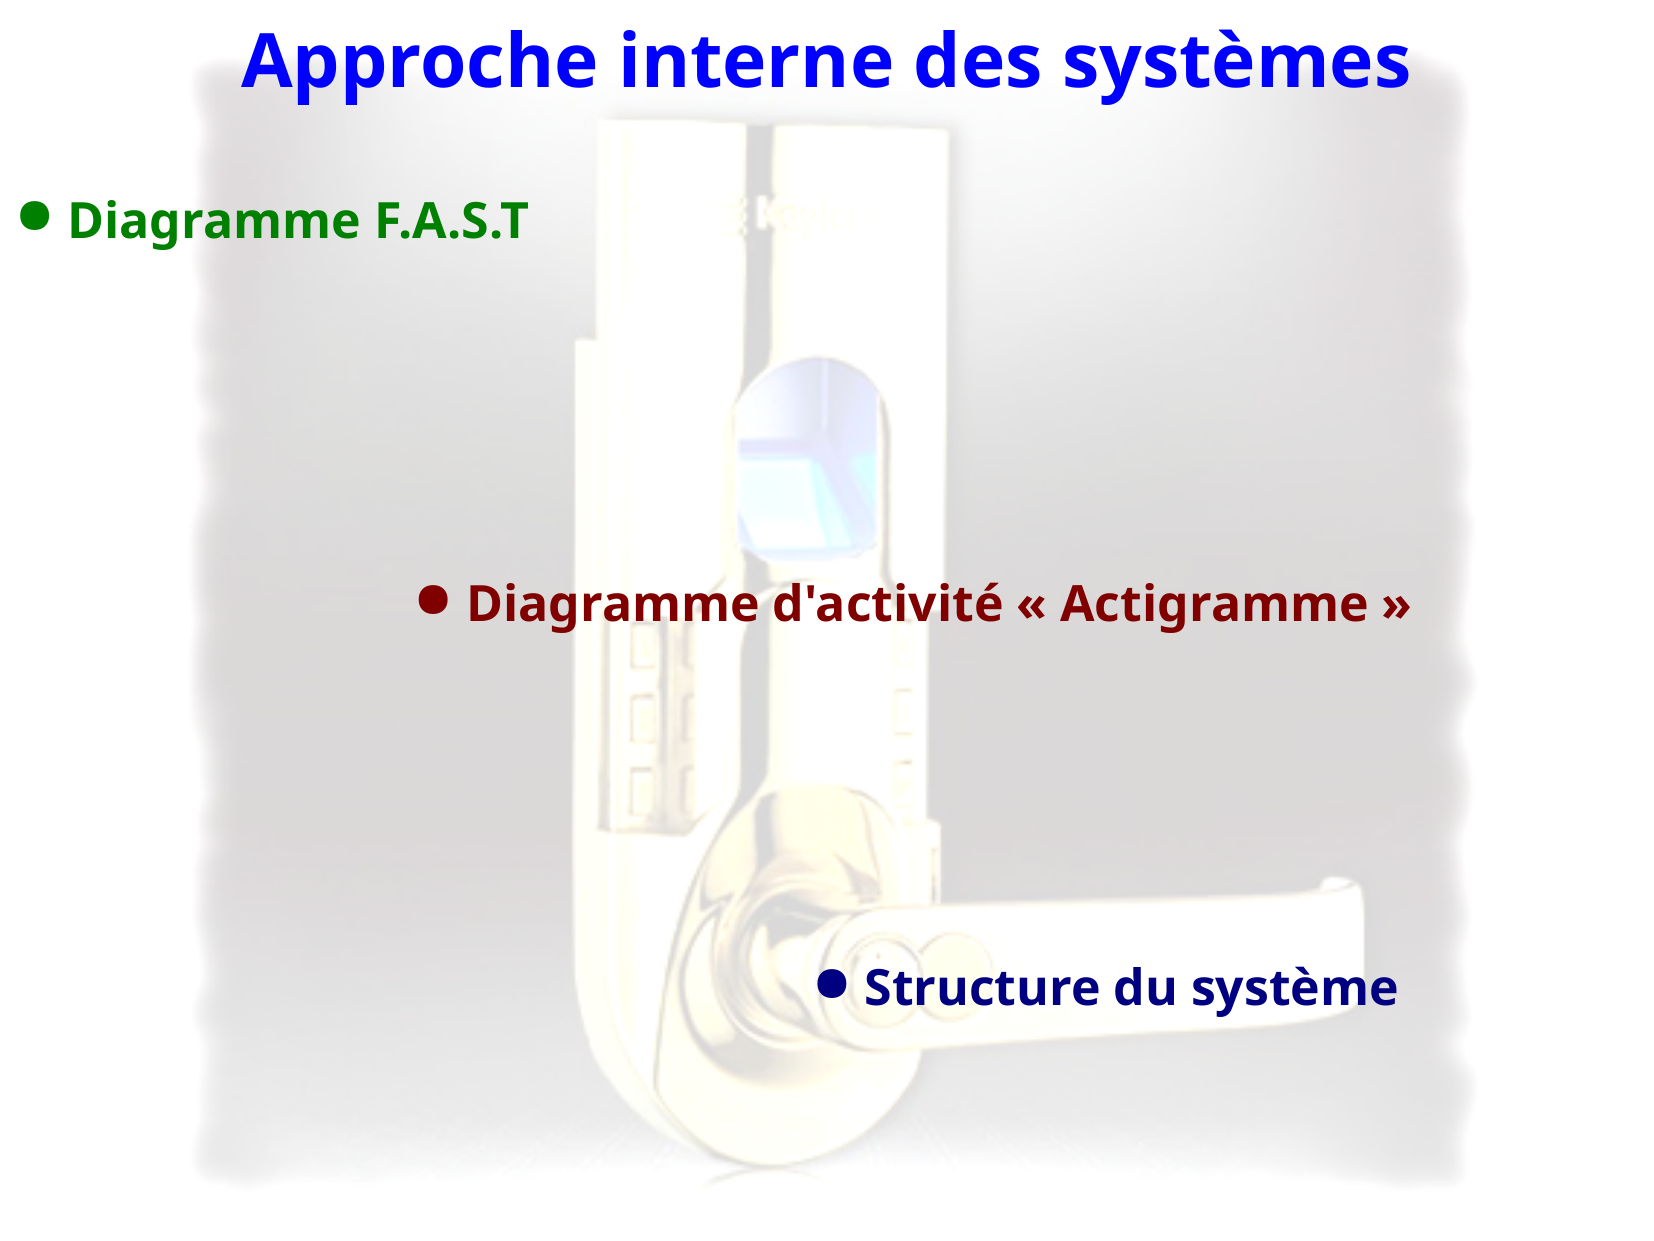

Diagramme F.A.S.T
 Diagramme d'activité « Actigramme »
 Structure du système